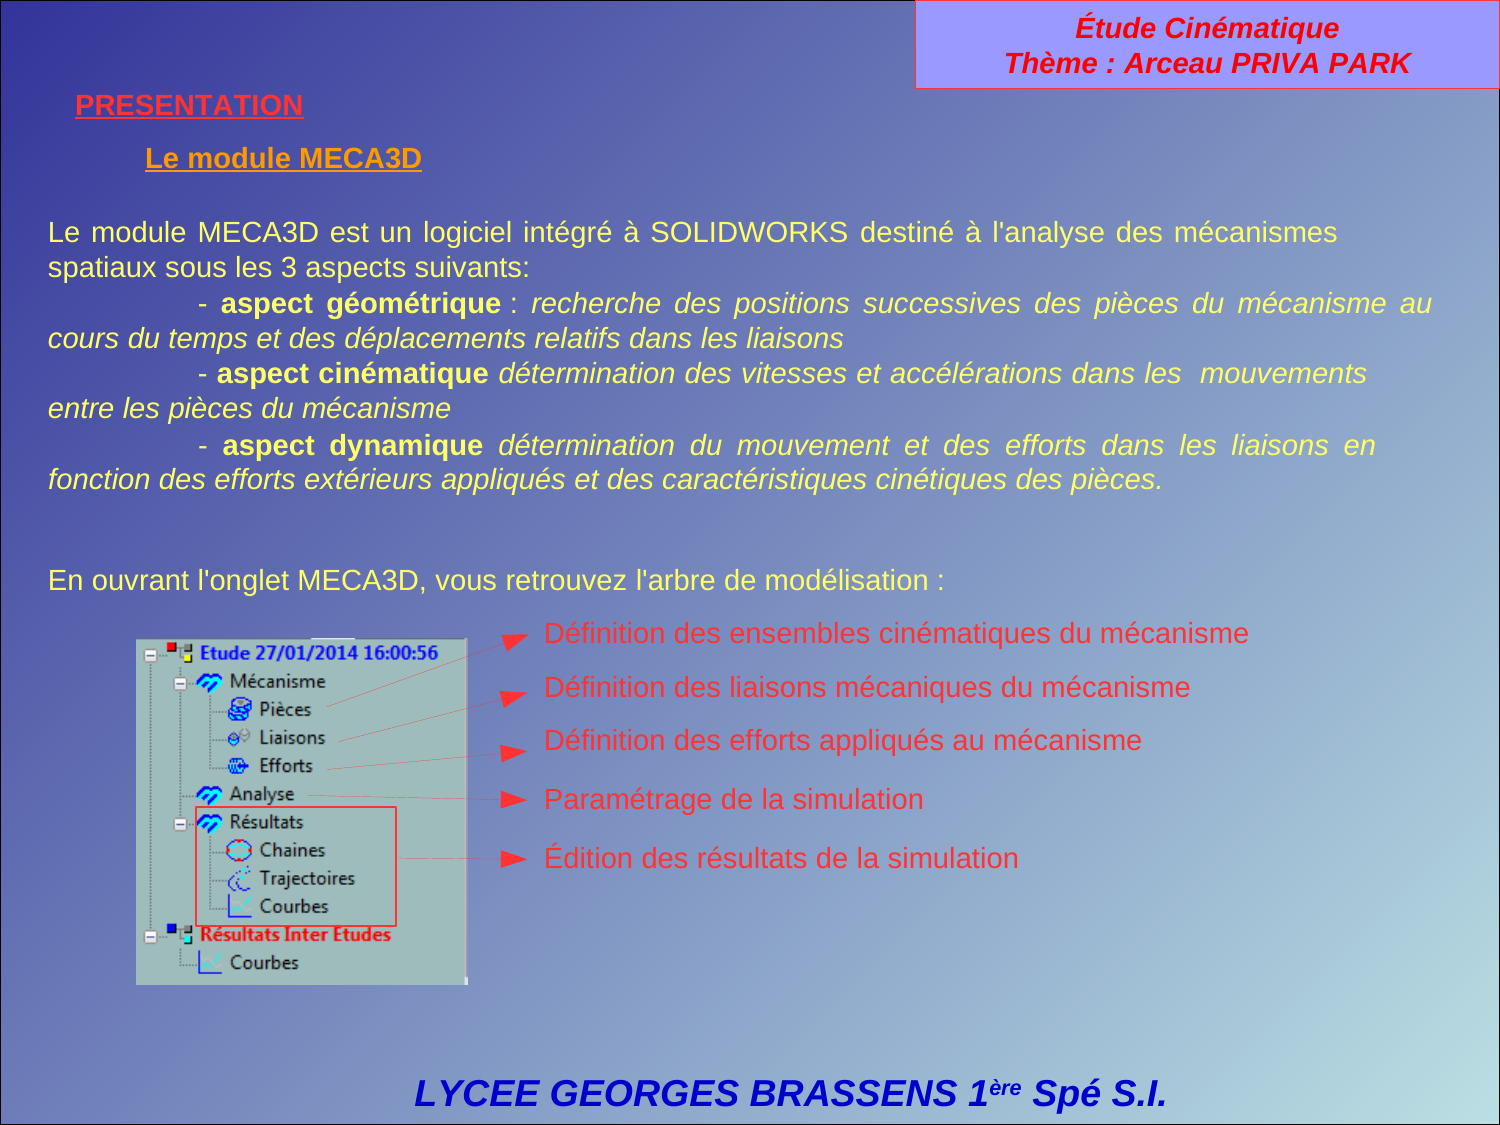

PRESENTATION
Le module MECA3D
Le module MECA3D est un logiciel intégré à SOLIDWORKS destiné à l'analyse des mécanismes spatiaux sous les 3 aspects suivants:
	- aspect géométrique : recherche des positions successives des pièces du mécanisme au cours du temps et des déplacements relatifs dans les liaisons
	- aspect cinématique détermination des vitesses et accélérations dans les mouvements entre les pièces du mécanisme
	- aspect dynamique détermination du mouvement et des efforts dans les liaisons en fonction des efforts extérieurs appliqués et des caractéristiques cinétiques des pièces.
En ouvrant l'onglet MECA3D, vous retrouvez l'arbre de modélisation :
Définition des ensembles cinématiques du mécanisme
Définition des liaisons mécaniques du mécanisme
Définition des efforts appliqués au mécanisme
Paramétrage de la simulation
Édition des résultats de la simulation